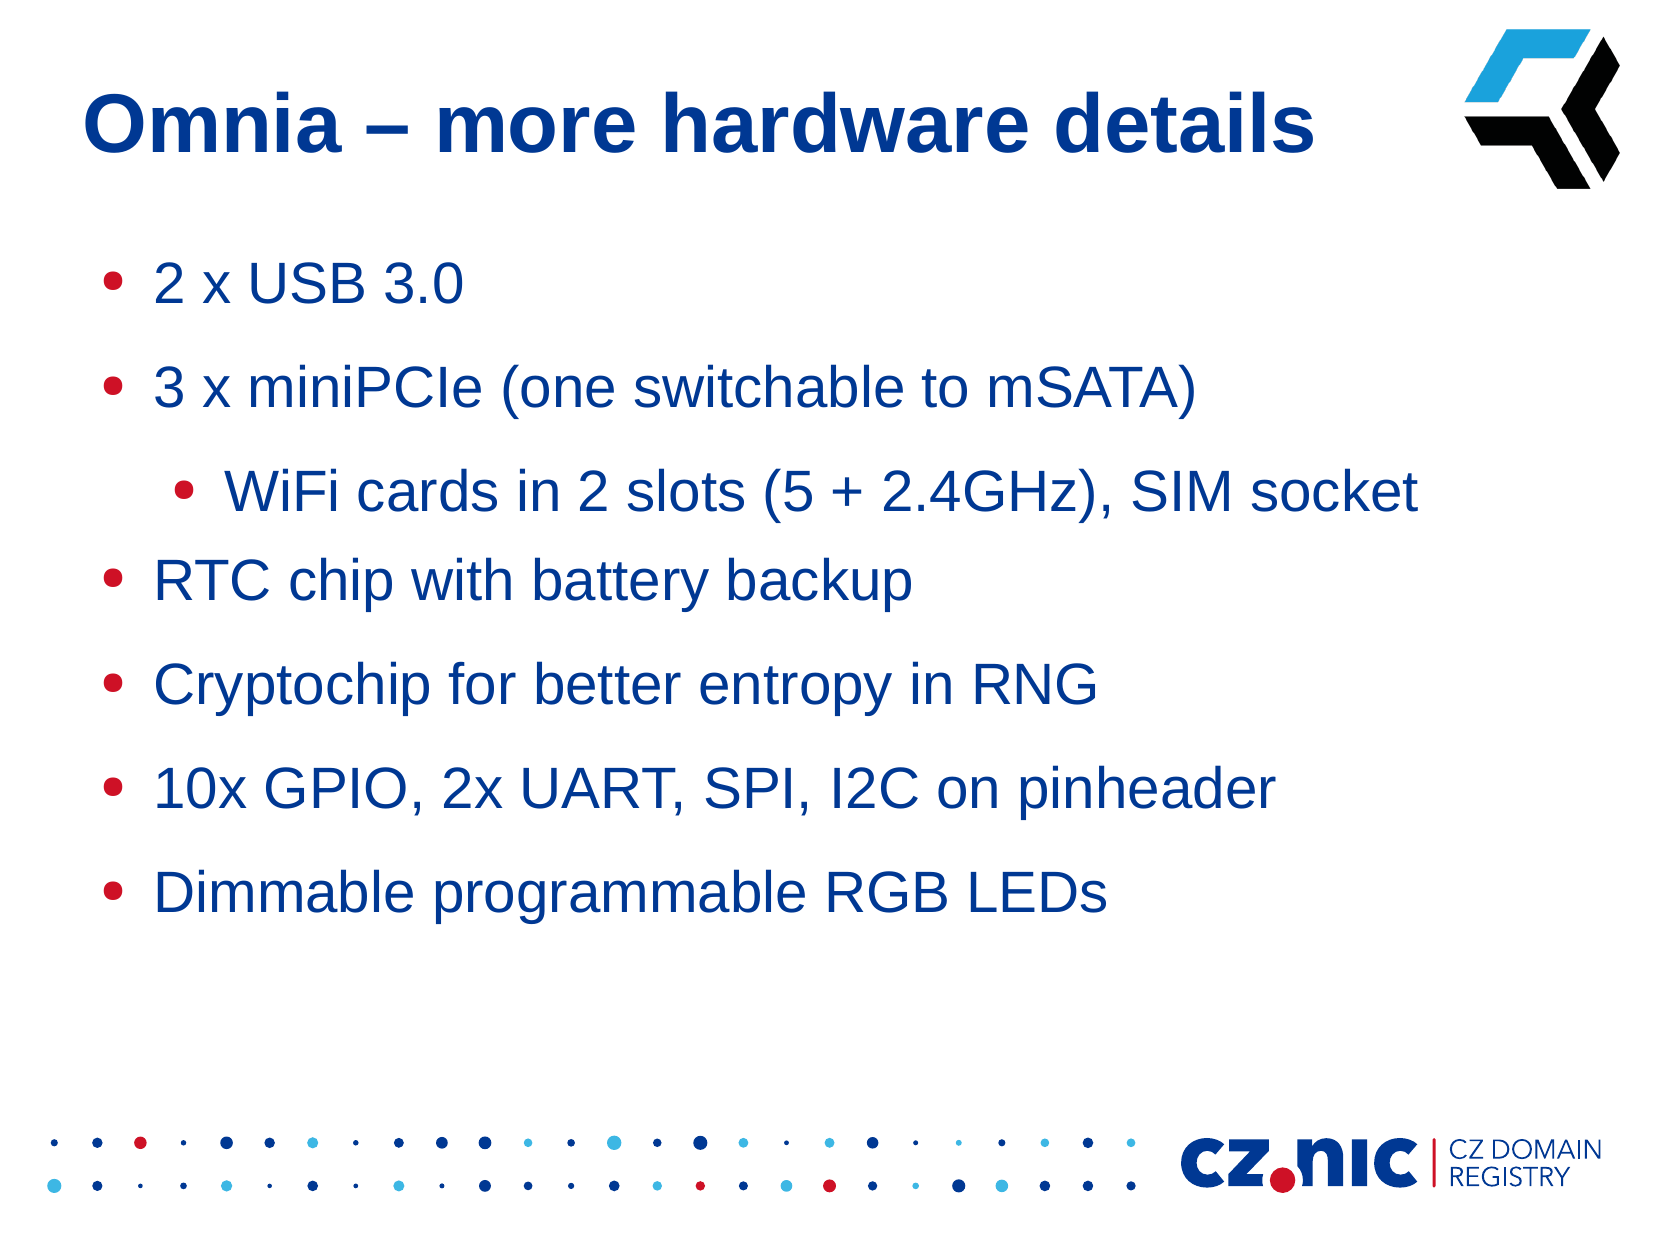

# Omnia – more hardware details
2 x USB 3.0
3 x miniPCIe (one switchable to mSATA)
WiFi cards in 2 slots (5 + 2.4GHz), SIM socket
RTC chip with battery backup
Cryptochip for better entropy in RNG
10x GPIO, 2x UART, SPI, I2C on pinheader
Dimmable programmable RGB LEDs